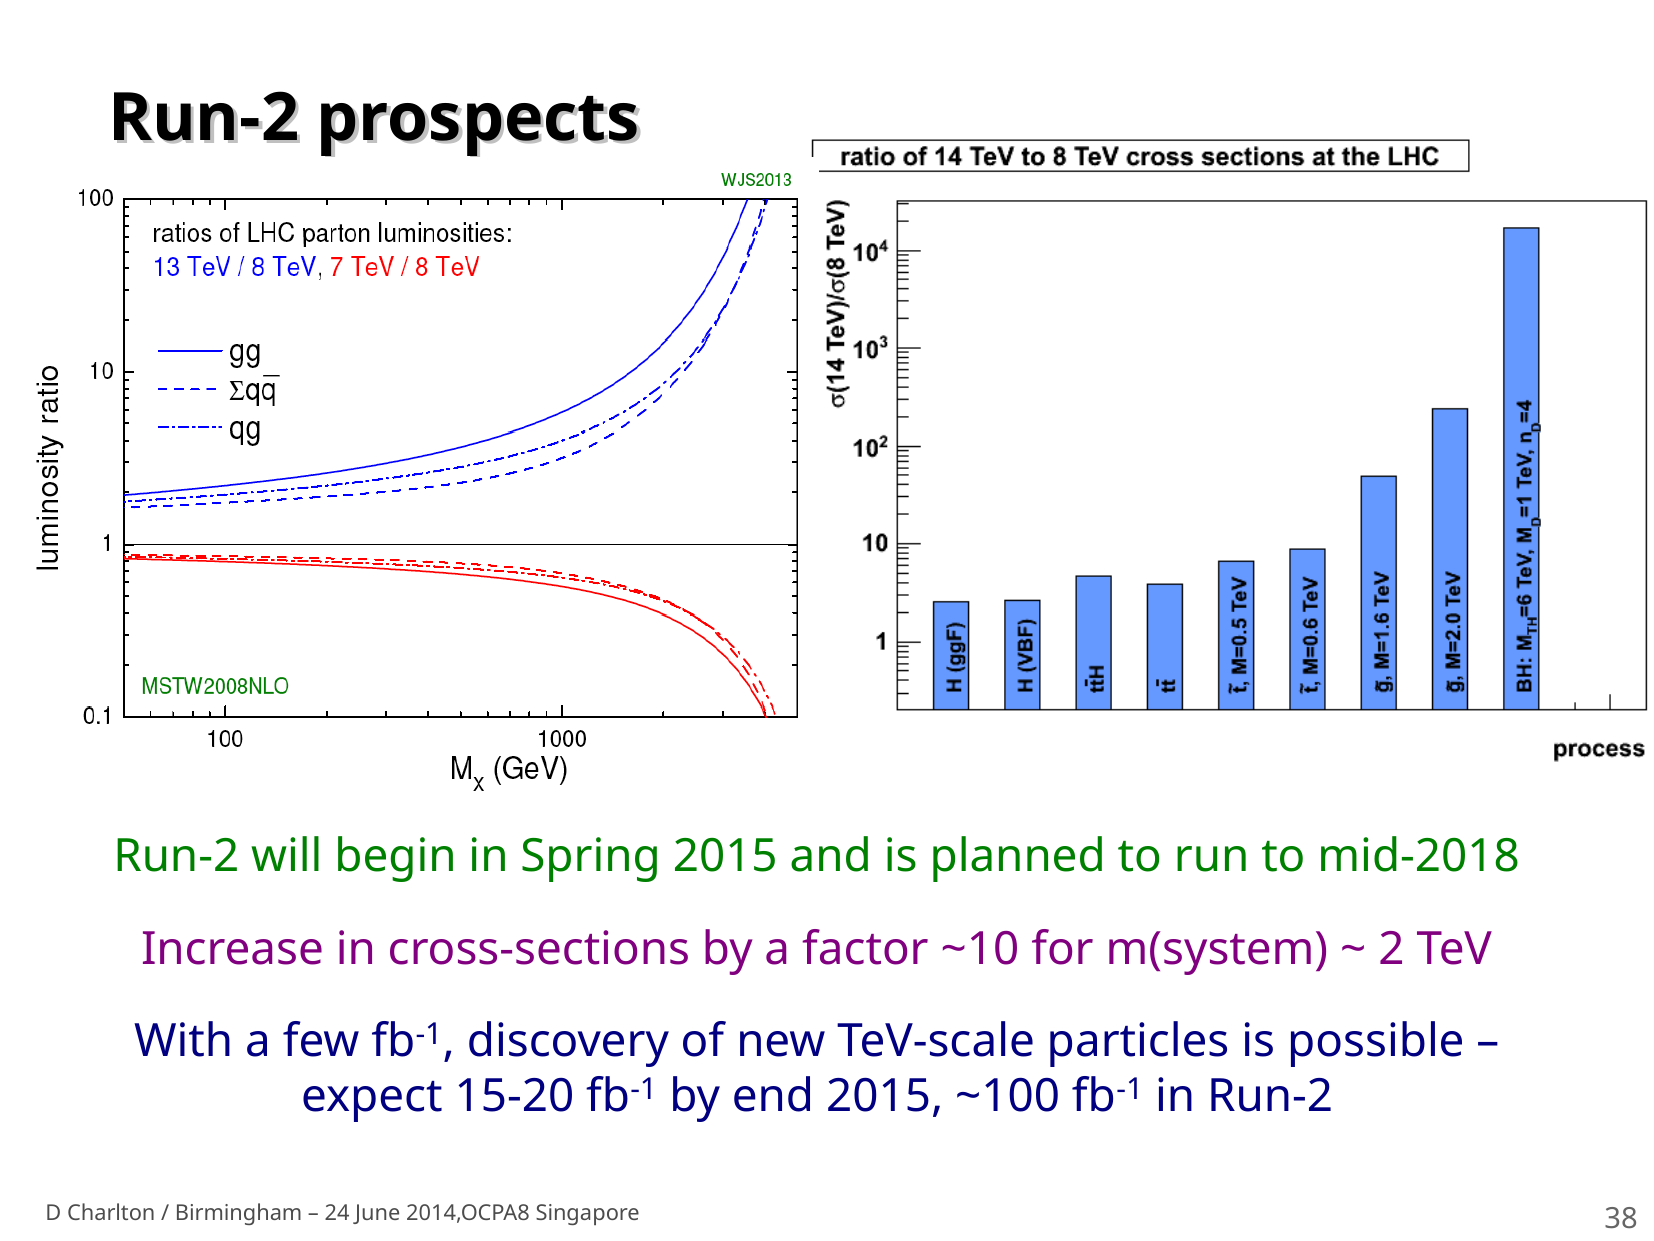

Run-2 prospects
Run-2 will begin in Spring 2015 and is planned to run to mid-2018
Increase in cross-sections by a factor ~10 for m(system) ~ 2 TeV
With a few fb-1, discovery of new TeV-scale particles is possible – expect 15-20 fb-1 by end 2015, ~100 fb-1 in Run-2